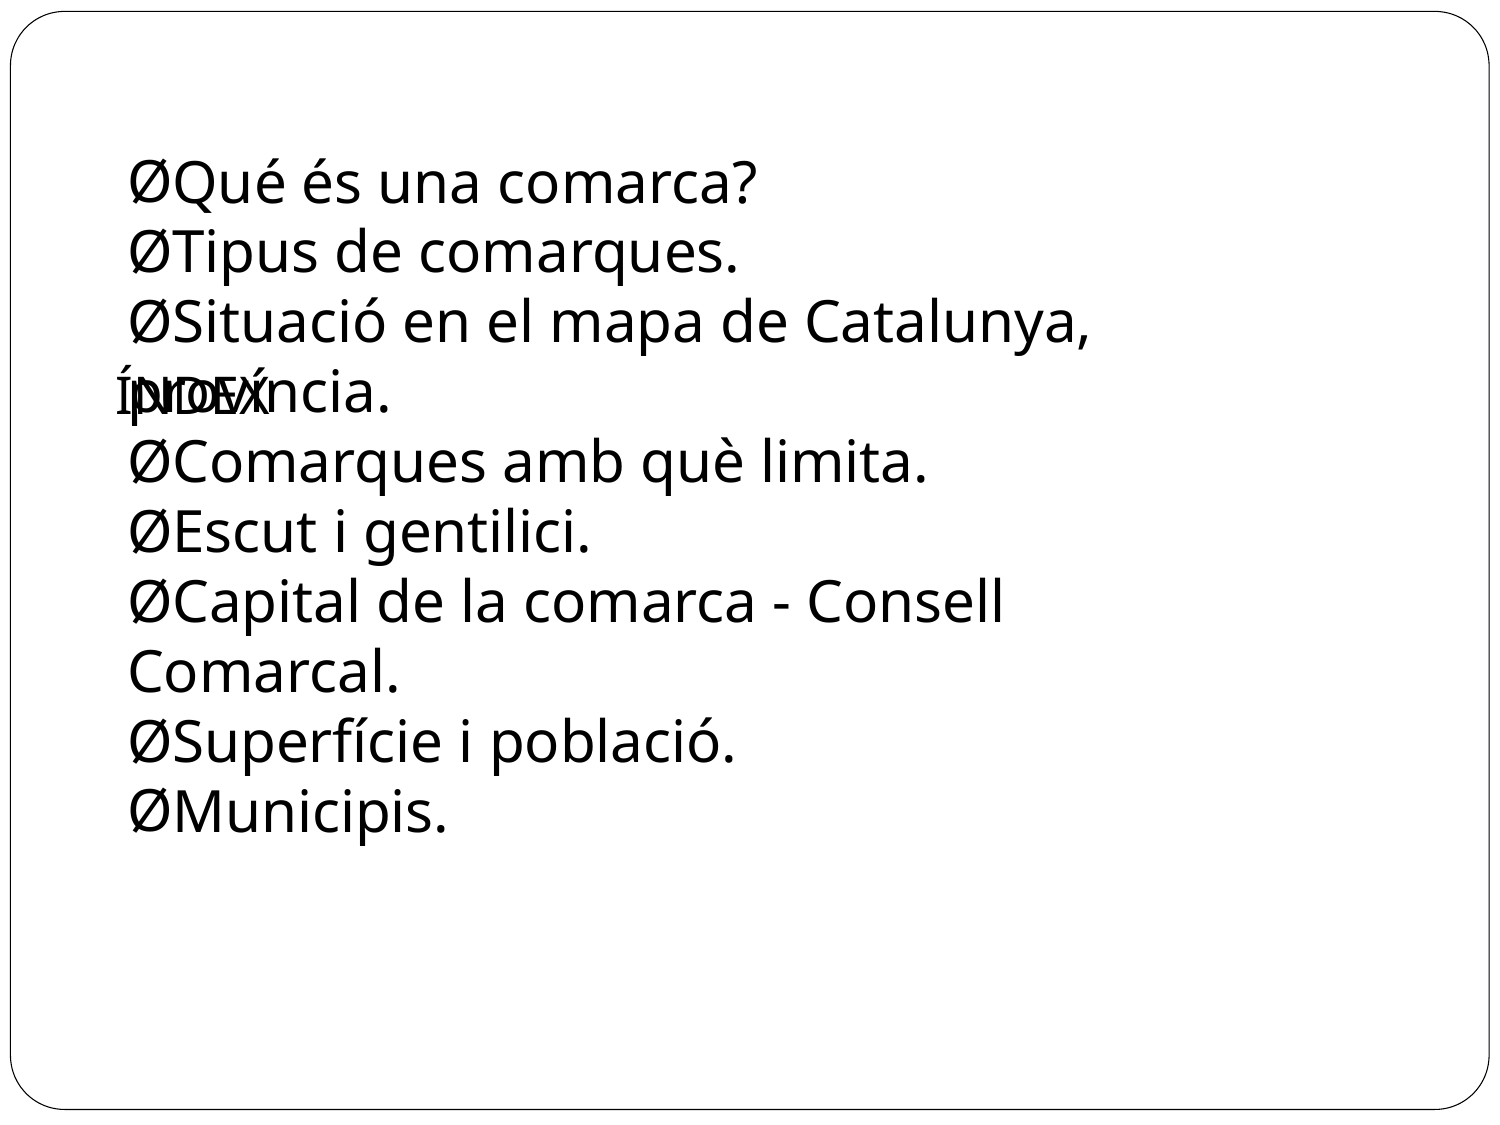

# ÍNDEX
Qué és una comarca?
Tipus de comarques.
Situació en el mapa de Catalunya, província.
Comarques amb què limita.
Escut i gentilici.
Capital de la comarca - Consell Comarcal.
Superfície i població.
Municipis.